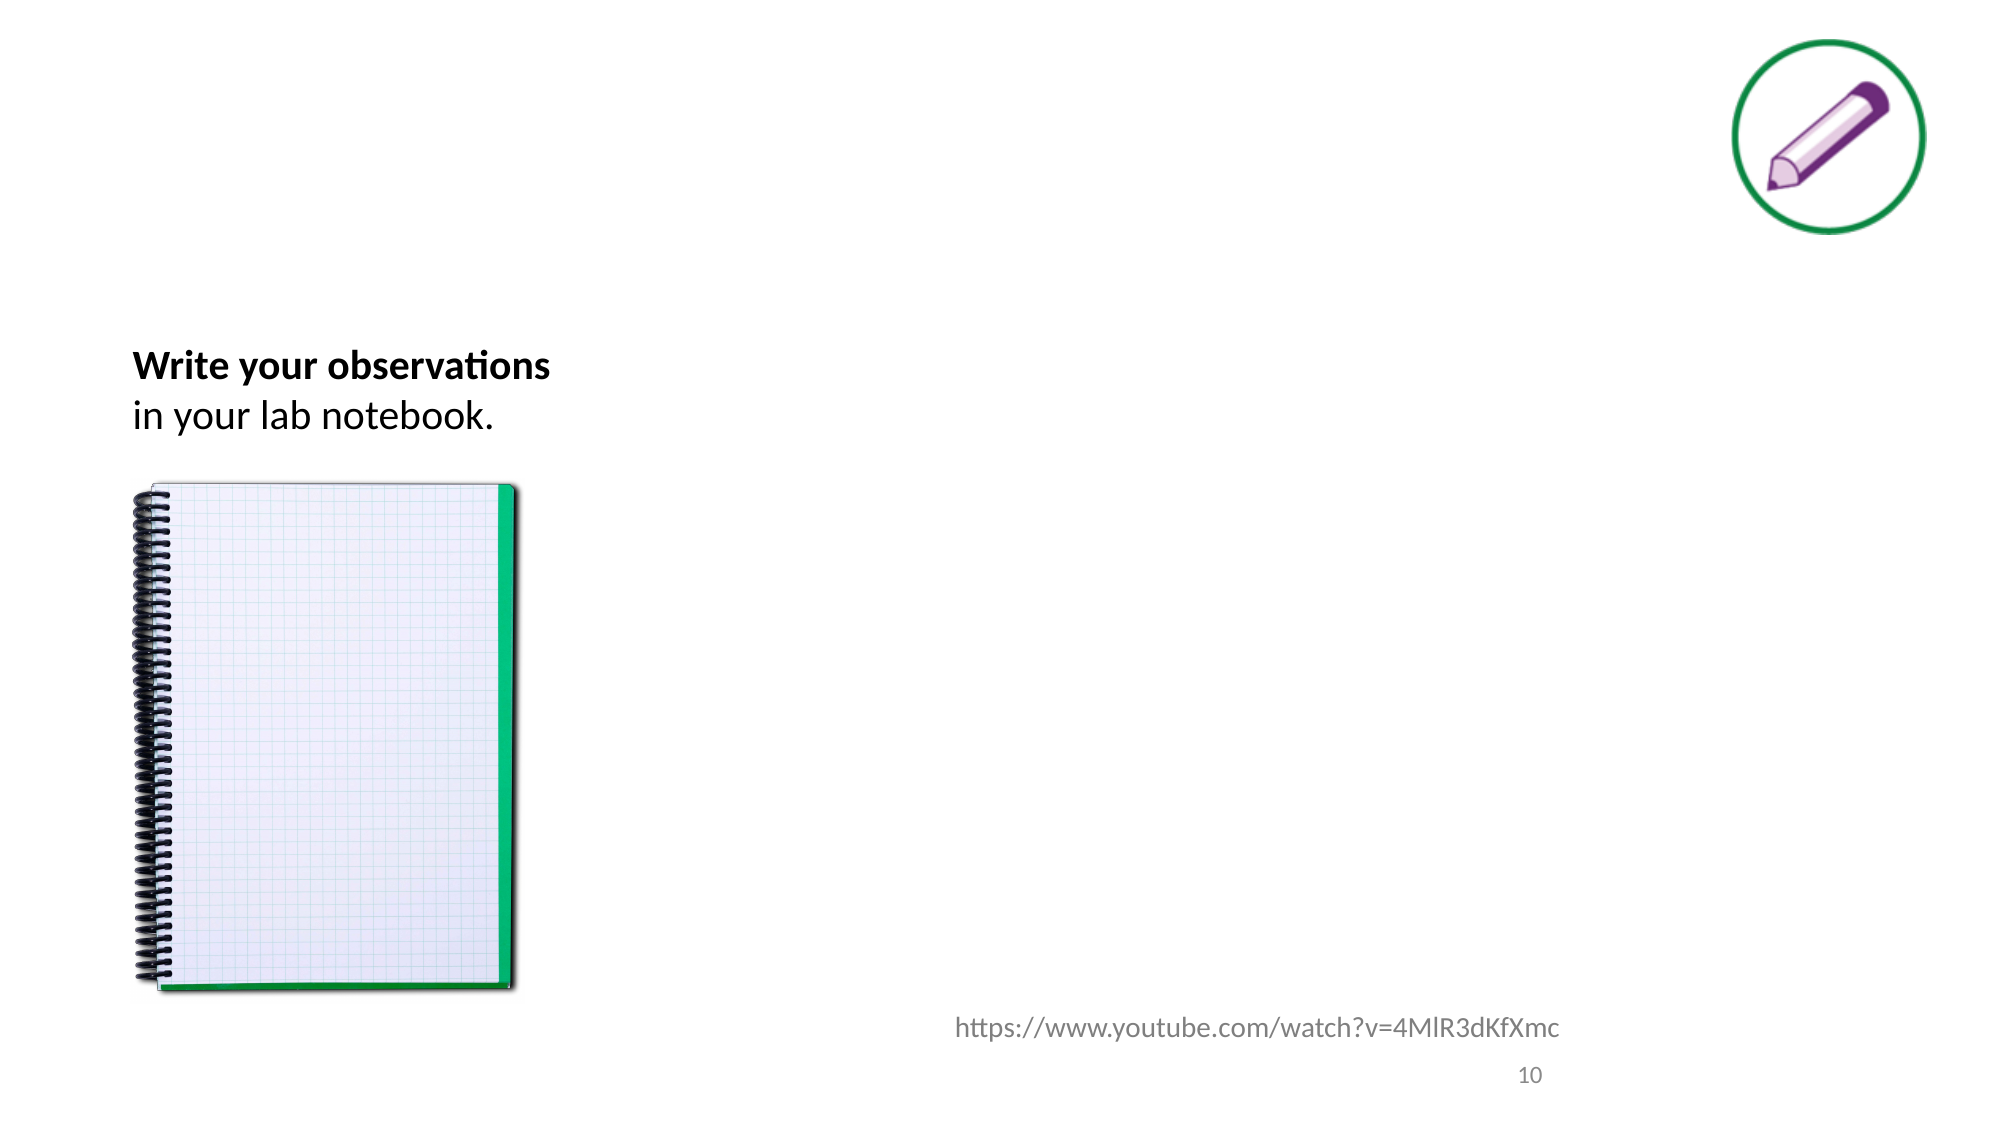

Euglena viridis
Write your observations in your lab notebook.
https://www.youtube.com/watch?v=4MlR3dKfXmc